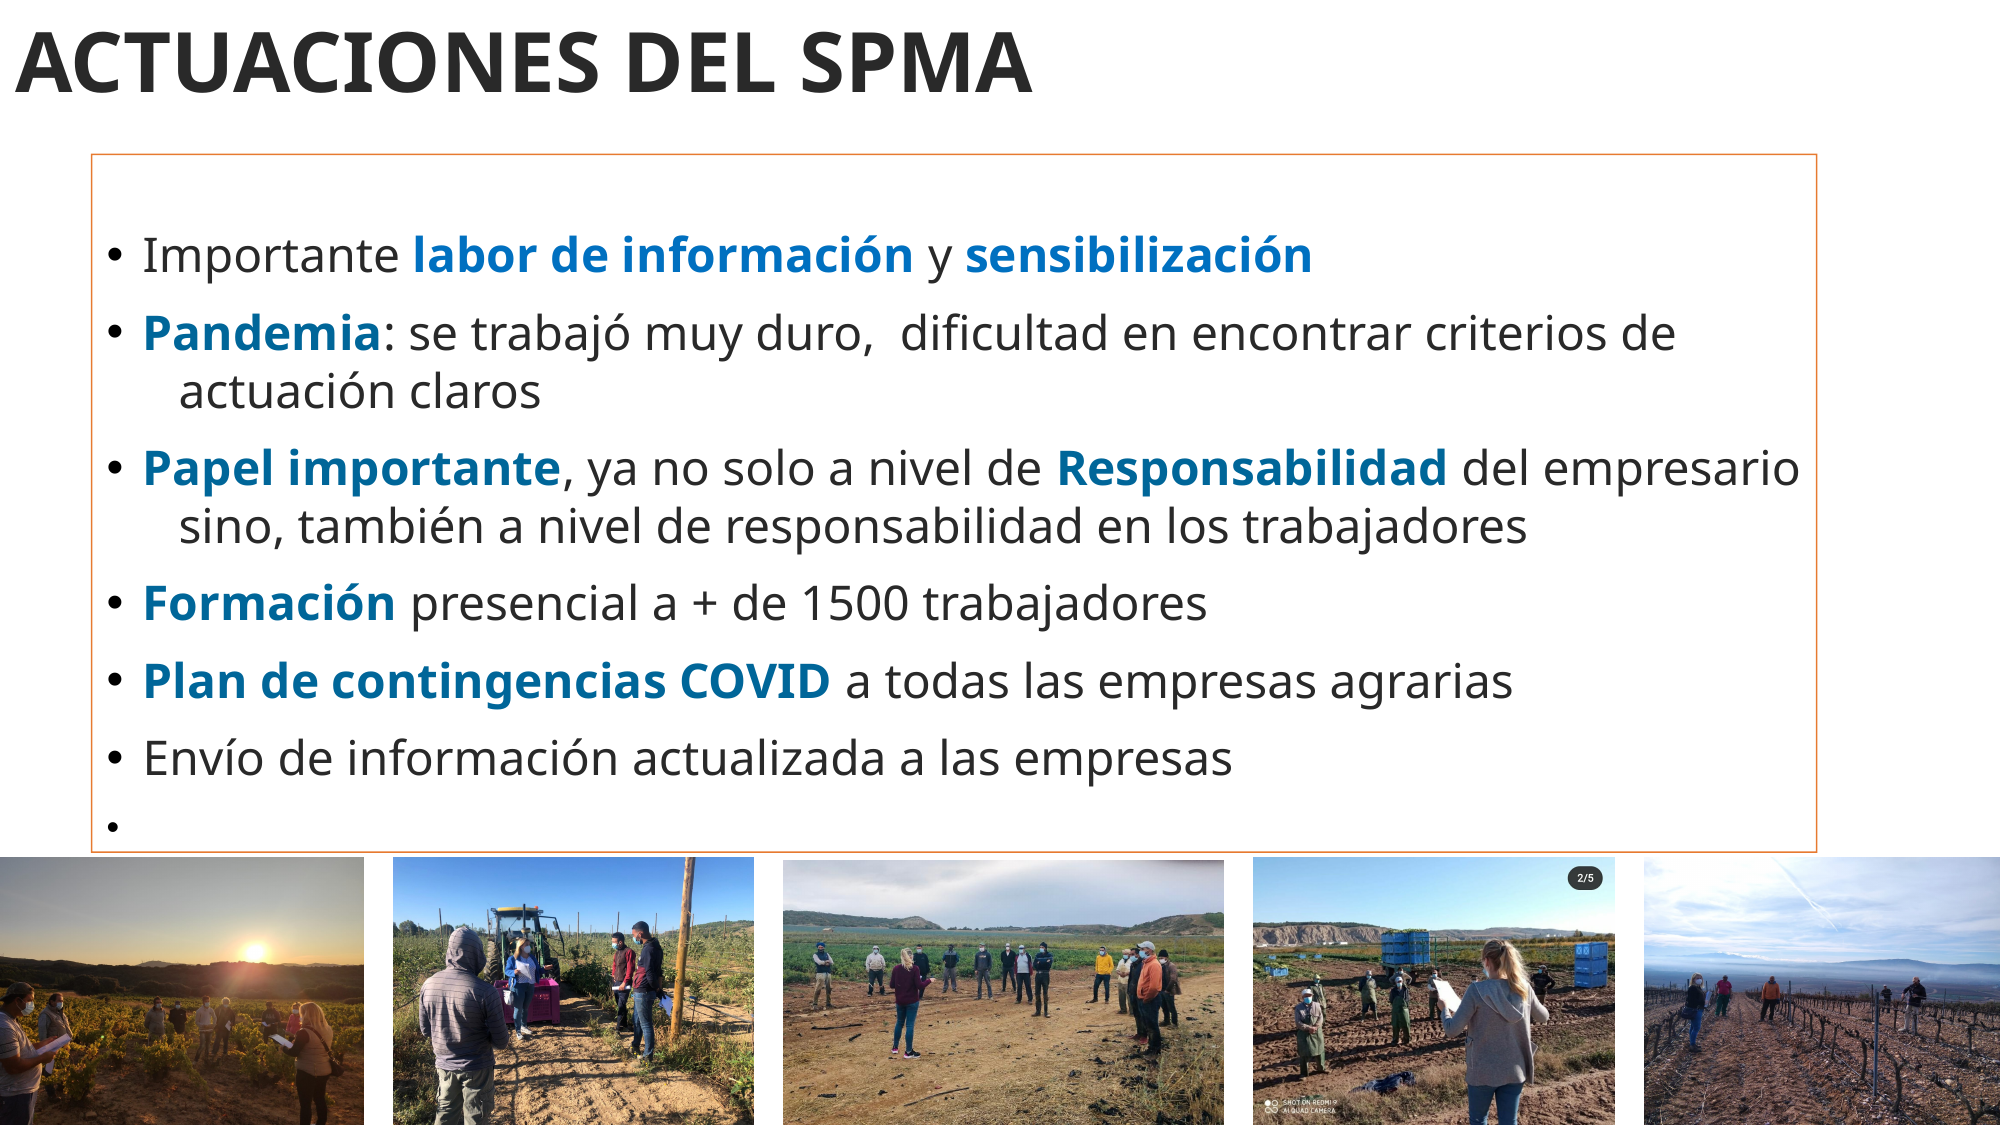

ACTUACIONES DEL SPMA
# Importante labor de información y sensibilización
Pandemia: se trabajó muy duro, dificultad en encontrar criterios de actuación claros
Papel importante, ya no solo a nivel de Responsabilidad del empresario sino, también a nivel de responsabilidad en los trabajadores
Formación presencial a + de 1500 trabajadores
Plan de contingencias COVID a todas las empresas agrarias
Envío de información actualizada a las empresas